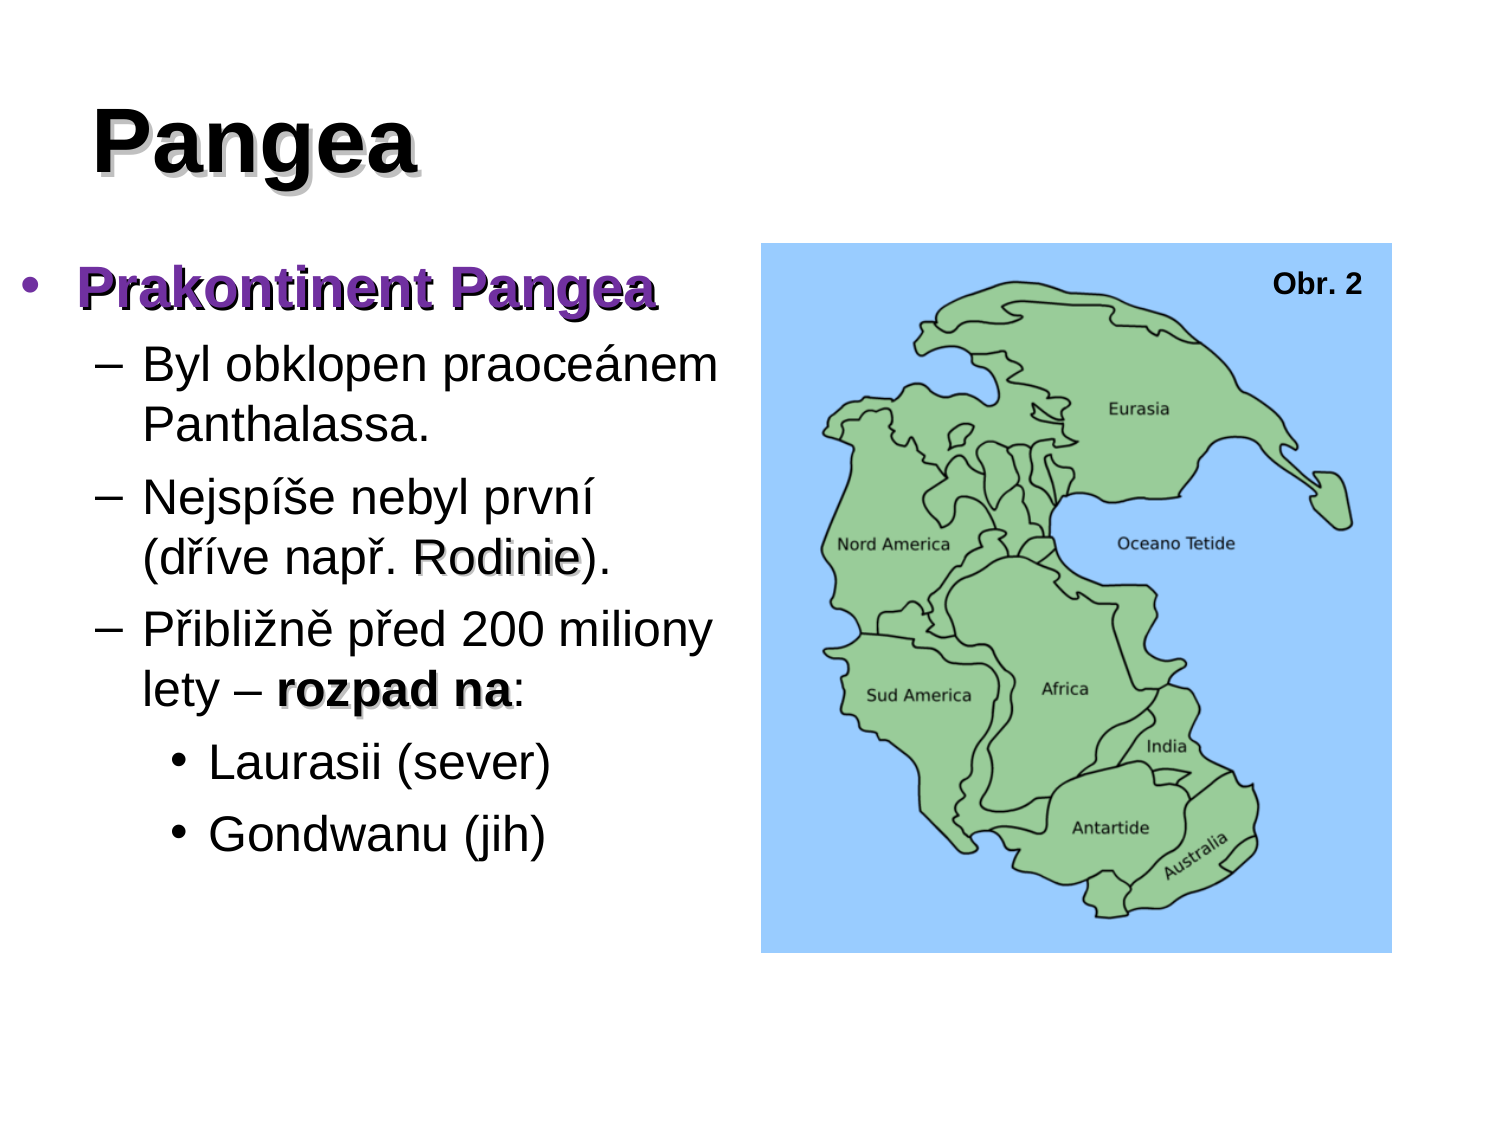

# Pangea
Prakontinent Pangea
Byl obklopen praoceánem Panthalassa.
Nejspíše nebyl první
(dříve např. Rodinie).
Přibližně před 200 miliony lety – rozpad na:
Laurasii (sever)
Gondwanu (jih)
Obr. 2